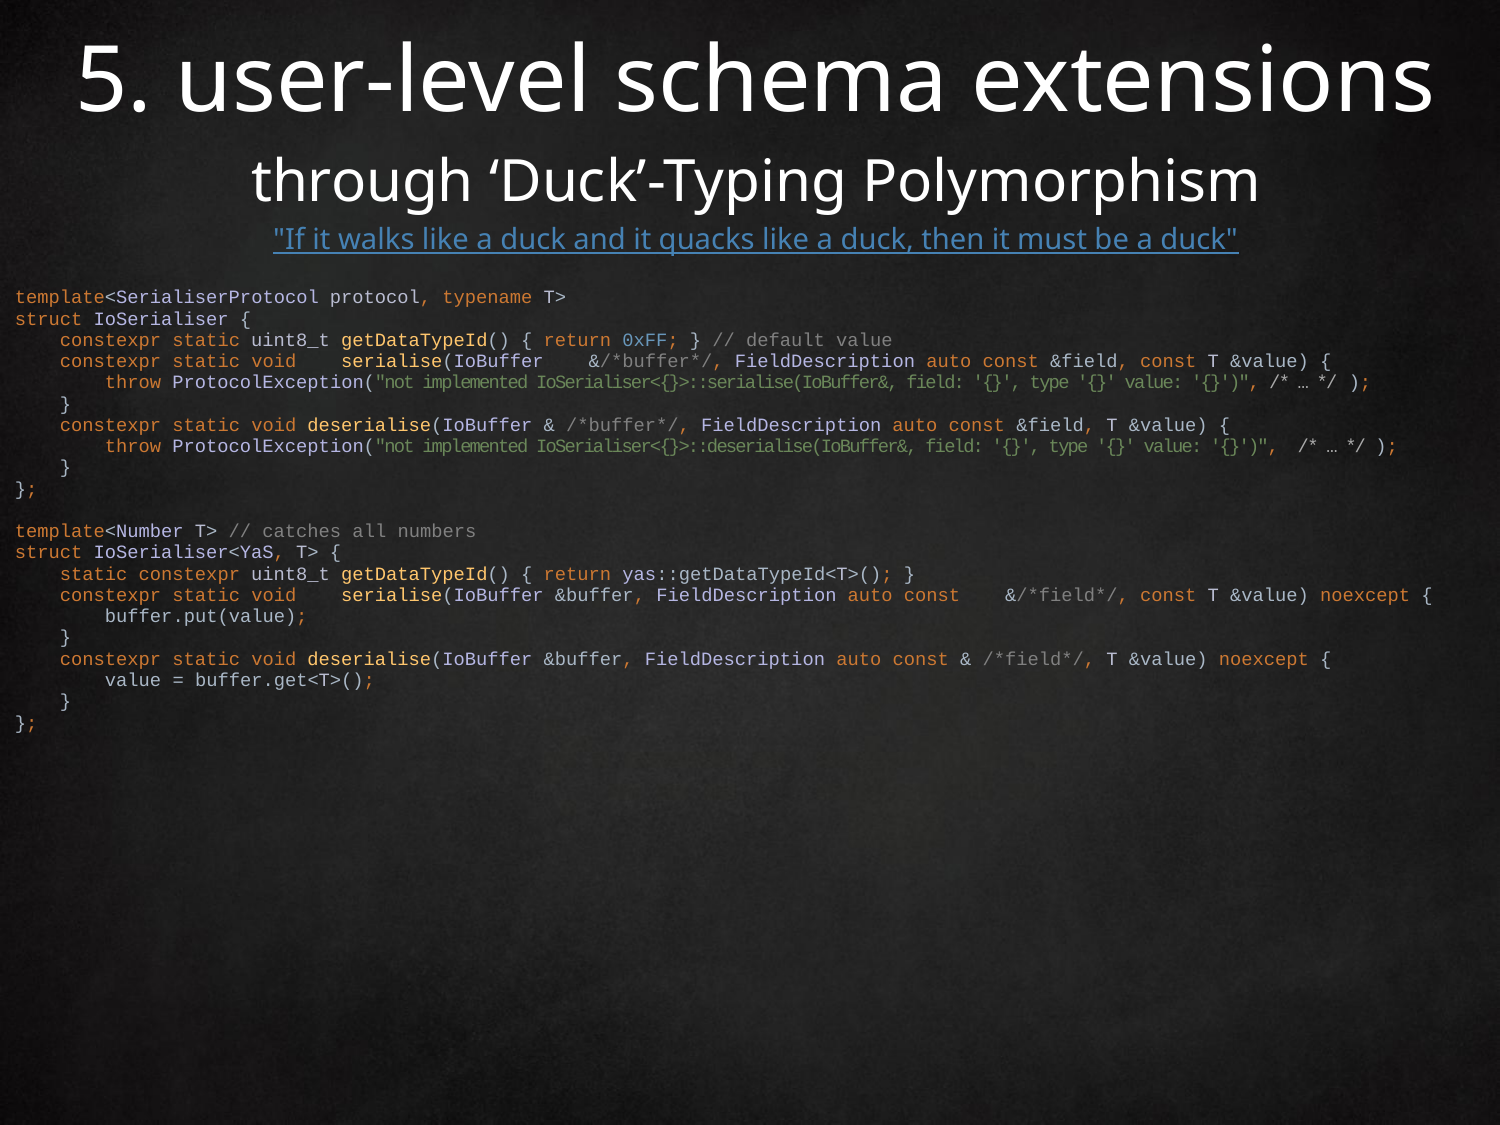

# 5. user-level schema extensions through ‘Duck’-Typing Polymorphism "If it walks like a duck and it quacks like a duck, then it must be a duck"
template<SerialiserProtocol protocol, typename T>
struct IoSerialiser {
 constexpr static uint8_t getDataTypeId() { return 0xFF; } // default value
 constexpr static void serialise(IoBuffer &/*buffer*/, FieldDescription auto const &field, const T &value) {
 throw ProtocolException("not implemented IoSerialiser<{}>::serialise(IoBuffer&, field: '{}', type '{}' value: '{}')", /* … */ );
 }
 constexpr static void deserialise(IoBuffer & /*buffer*/, FieldDescription auto const &field, T &value) {
 throw ProtocolException("not implemented IoSerialiser<{}>::deserialise(IoBuffer&, field: '{}', type '{}' value: '{}')", /* … */ );
 }
};
template<Number T> // catches all numbers
struct IoSerialiser<YaS, T> {
 static constexpr uint8_t getDataTypeId() { return yas::getDataTypeId<T>(); }
 constexpr static void serialise(IoBuffer &buffer, FieldDescription auto const &/*field*/, const T &value) noexcept {
 buffer.put(value);
 }
 constexpr static void deserialise(IoBuffer &buffer, FieldDescription auto const & /*field*/, T &value) noexcept {
 value = buffer.get<T>();
 }
};